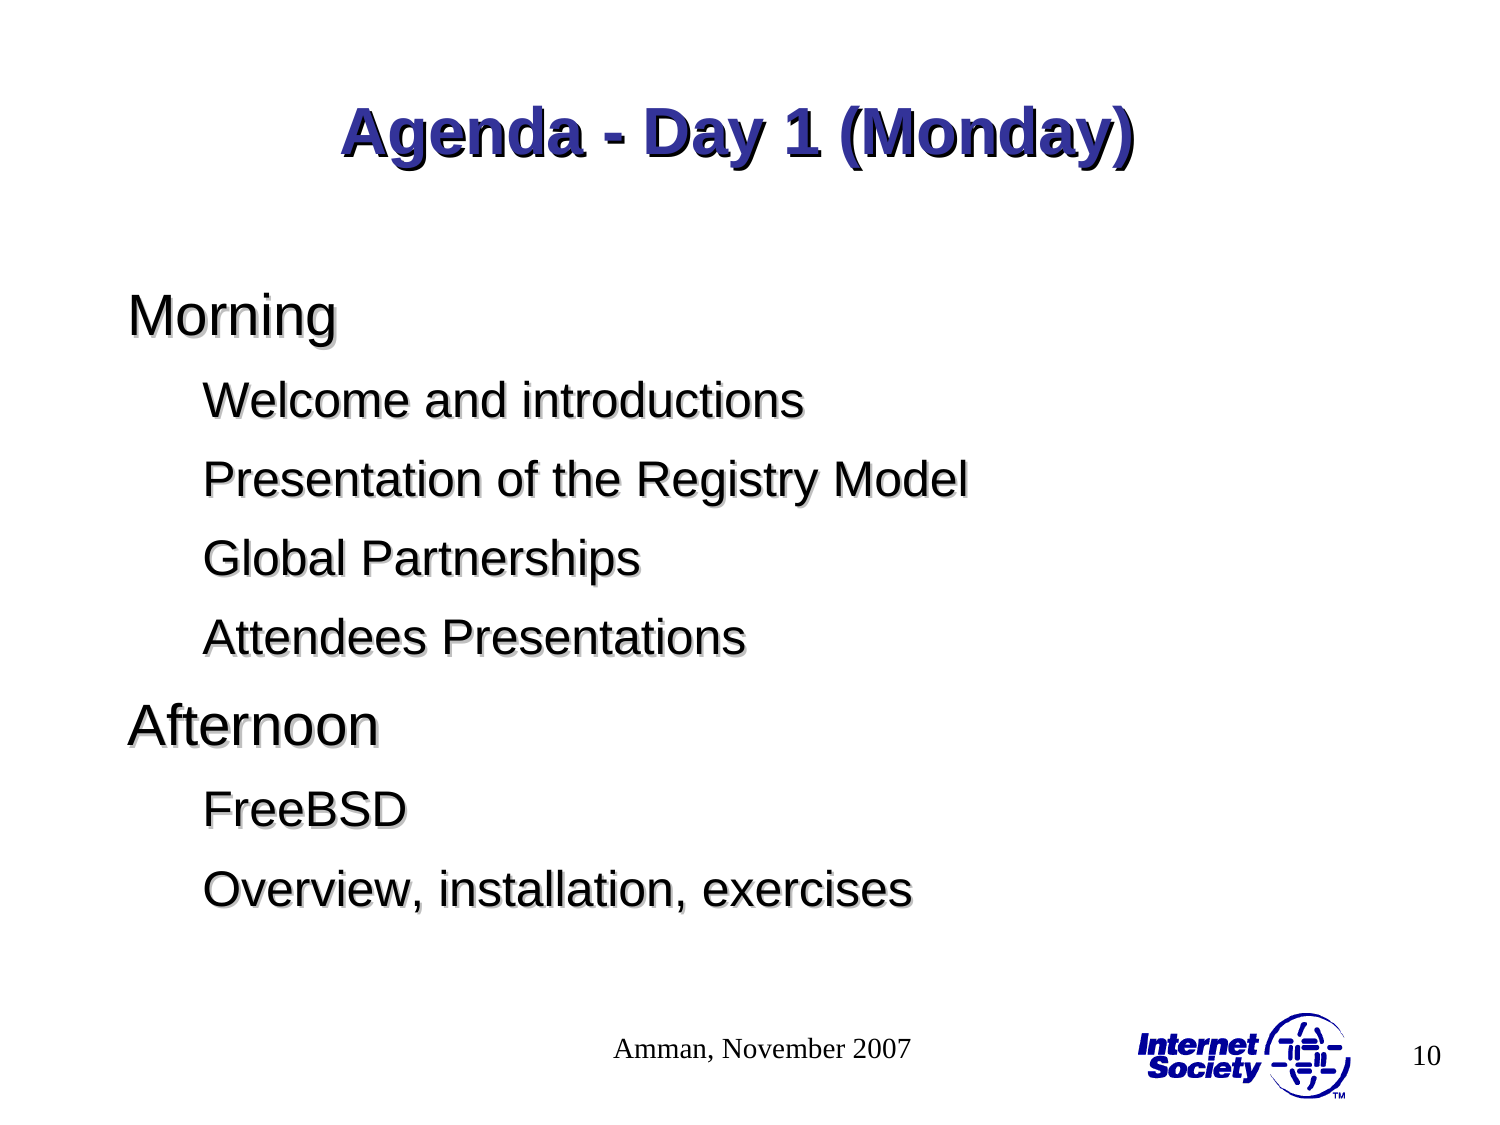

# Agenda - Day 1 (Monday)
Morning
Welcome and introductions
Presentation of the Registry Model
Global Partnerships
Attendees Presentations
Afternoon
FreeBSD
Overview, installation, exercises